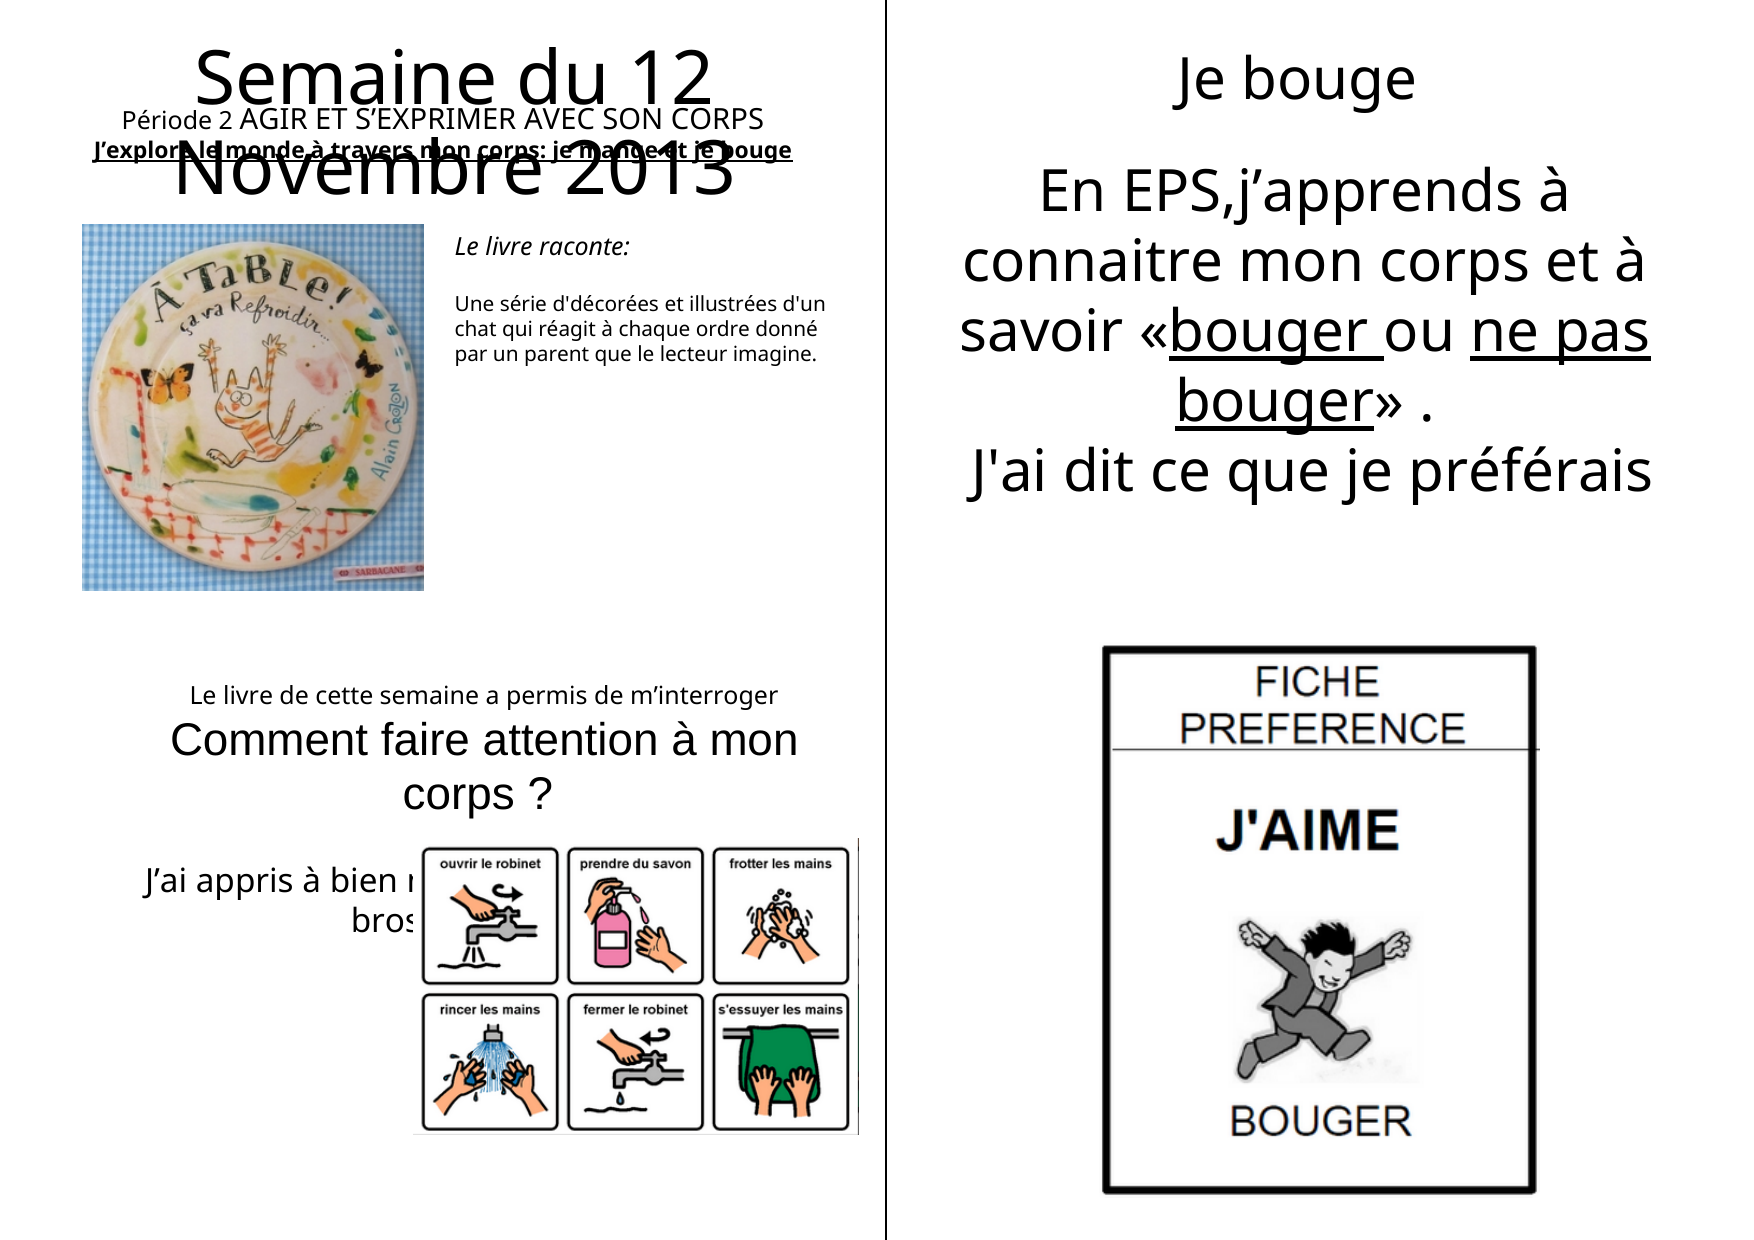

Semaine du 12 Novembre 2013
Je bouge
Période 2 AGIR ET S’EXPRIMER AVEC SON CORPS
J’explore le monde à travers mon corps: je mange et je bouge
En EPS,j’apprends à connaitre mon corps et à savoir «bouger ou ne pas bouger» .
 J'ai dit ce que je préférais
Le livre raconte:
Une série d'décorées et illustrées d'un chat qui réagit à chaque ordre donné par un parent que le lecteur imagine.
Le livre de cette semaine a permis de m’interroger
Comment faire attention à mon corps ?
J’ai appris à bien me laver les mains et à me brosser les dents